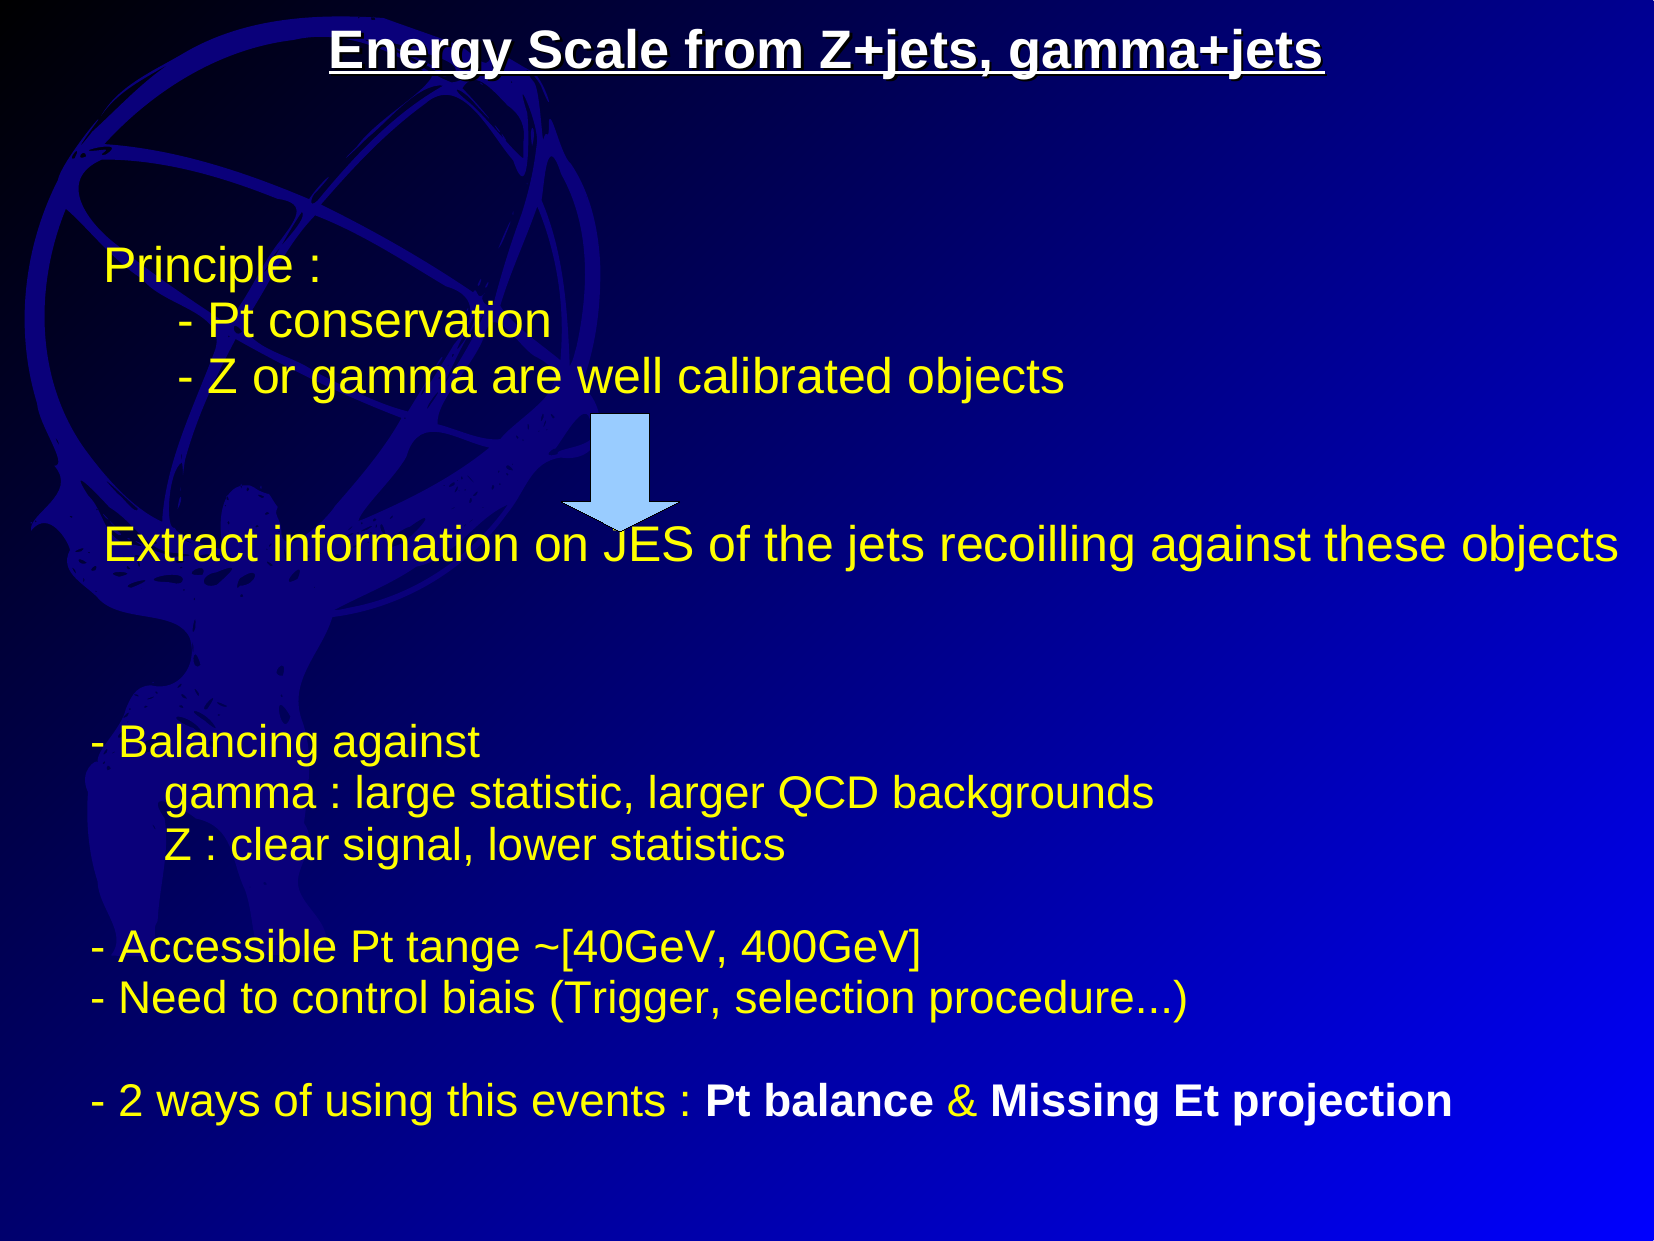

Energy Scale from Z+jets, gamma+jets
Principle :
	- Pt conservation
	- Z or gamma are well calibrated objects
Extract information on JES of the jets recoilling against these objects
- Balancing against
	gamma : large statistic, larger QCD backgrounds
	Z : clear signal, lower statistics
- Accessible Pt tange ~[40GeV, 400GeV]
- Need to control biais (Trigger, selection procedure...)
- 2 ways of using this events : Pt balance & Missing Et projection